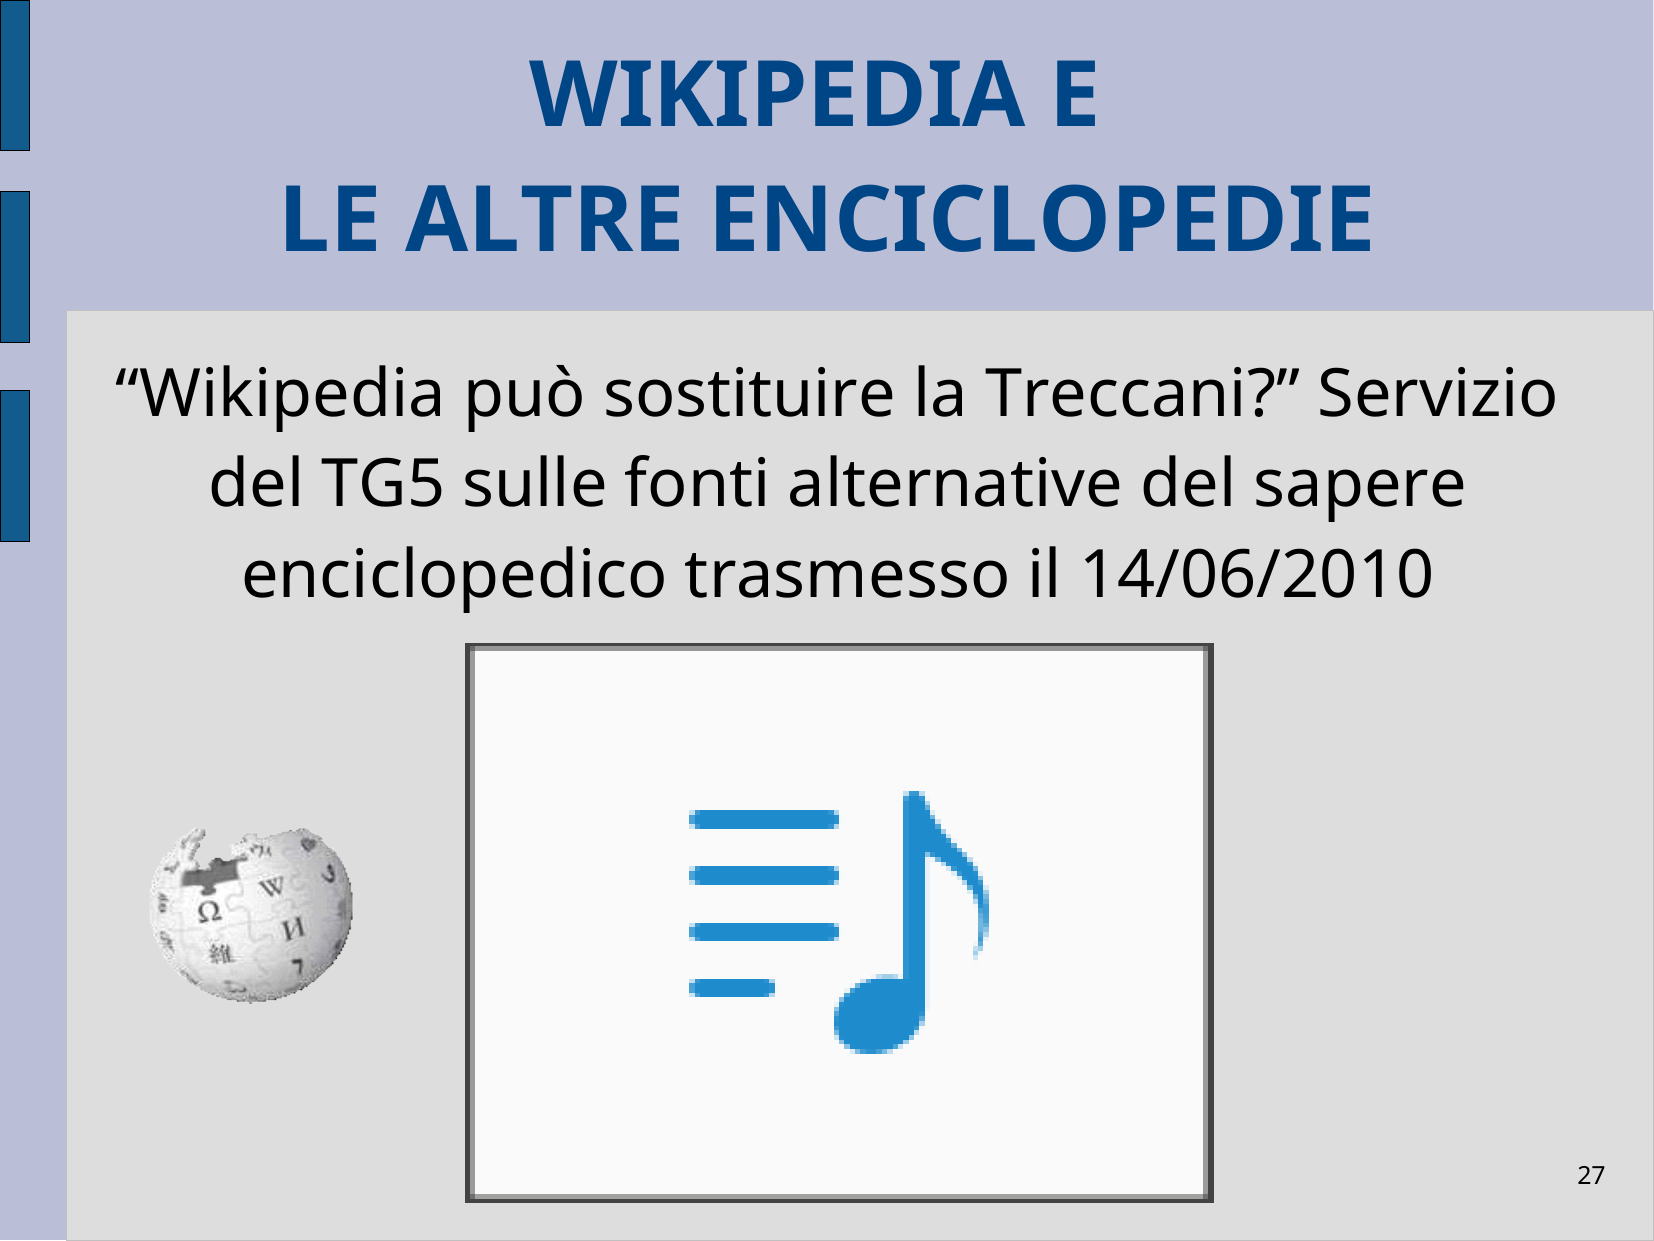

# WIKIPEDIA E LE ALTRE ENCICLOPEDIE
“Wikipedia può sostituire la Treccani?” Servizio del TG5 sulle fonti alternative del sapere enciclopedico trasmesso il 14/06/2010